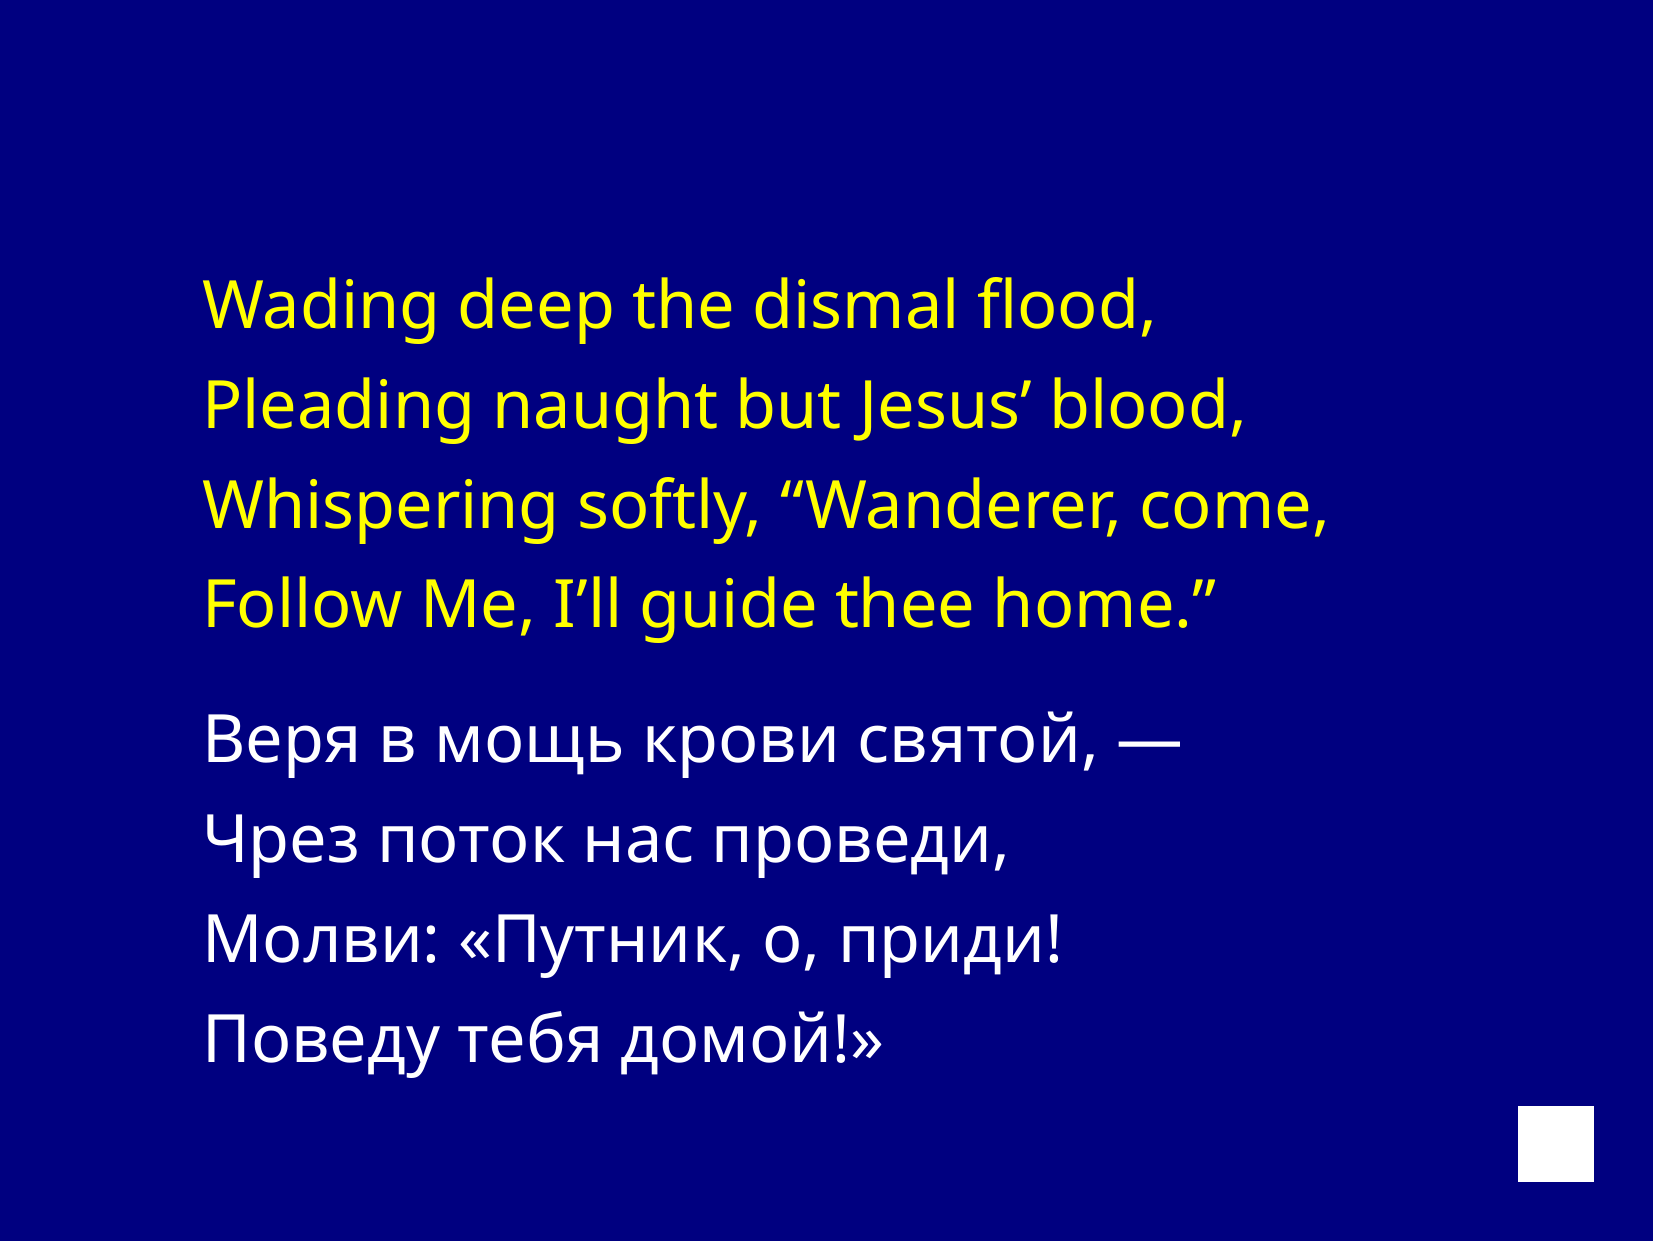

Wading deep the dismal flood,
	Pleading naught but Jesus’ blood,
	Whispering softly, “Wanderer, come,
	Follow Me, I’ll guide thee home.”
	Веря в мощь крови святой, —
	Чрез поток нас проведи,
	Молви: «Путник, о, приди!
	Поведу тебя домой!»